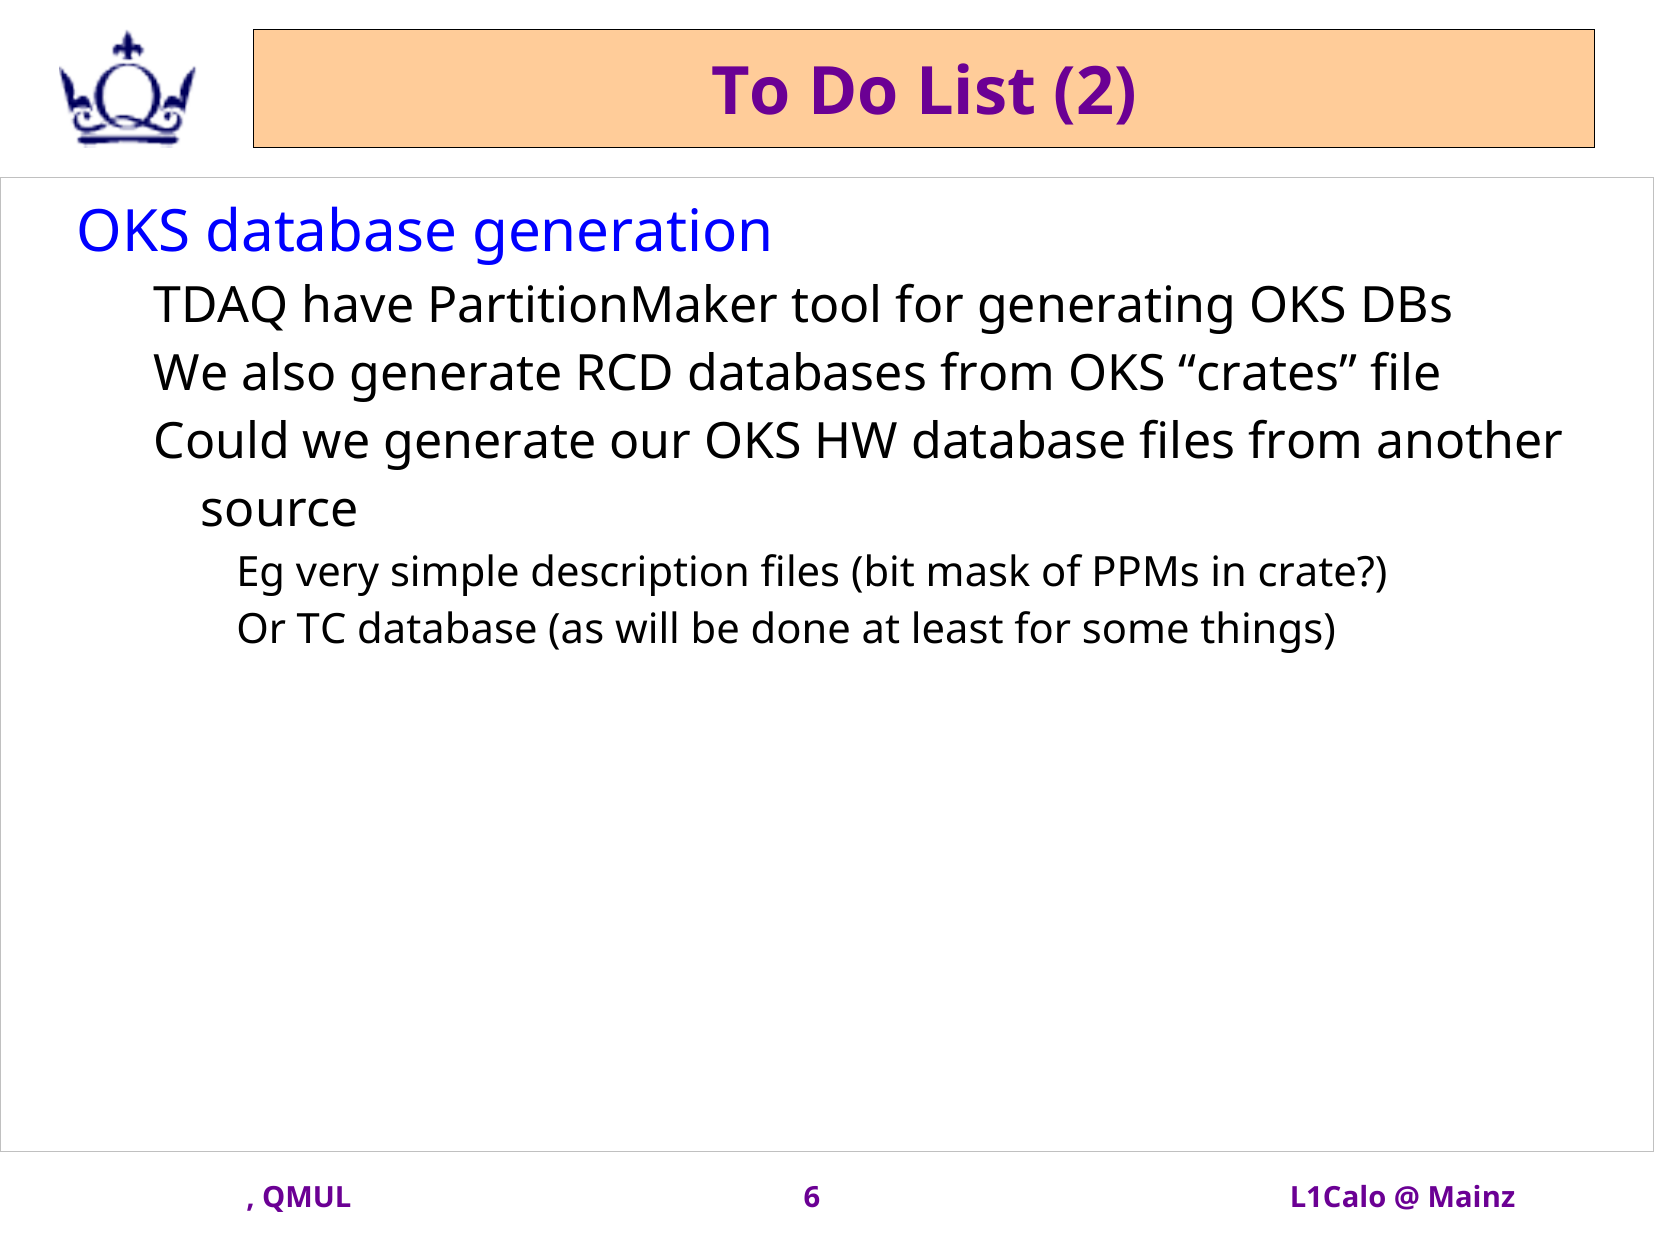

# To Do List (2)
OKS database generation
TDAQ have PartitionMaker tool for generating OKS DBs
We also generate RCD databases from OKS “crates” file
Could we generate our OKS HW database files from another source
Eg very simple description files (bit mask of PPMs in crate?)
Or TC database (as will be done at least for some things)